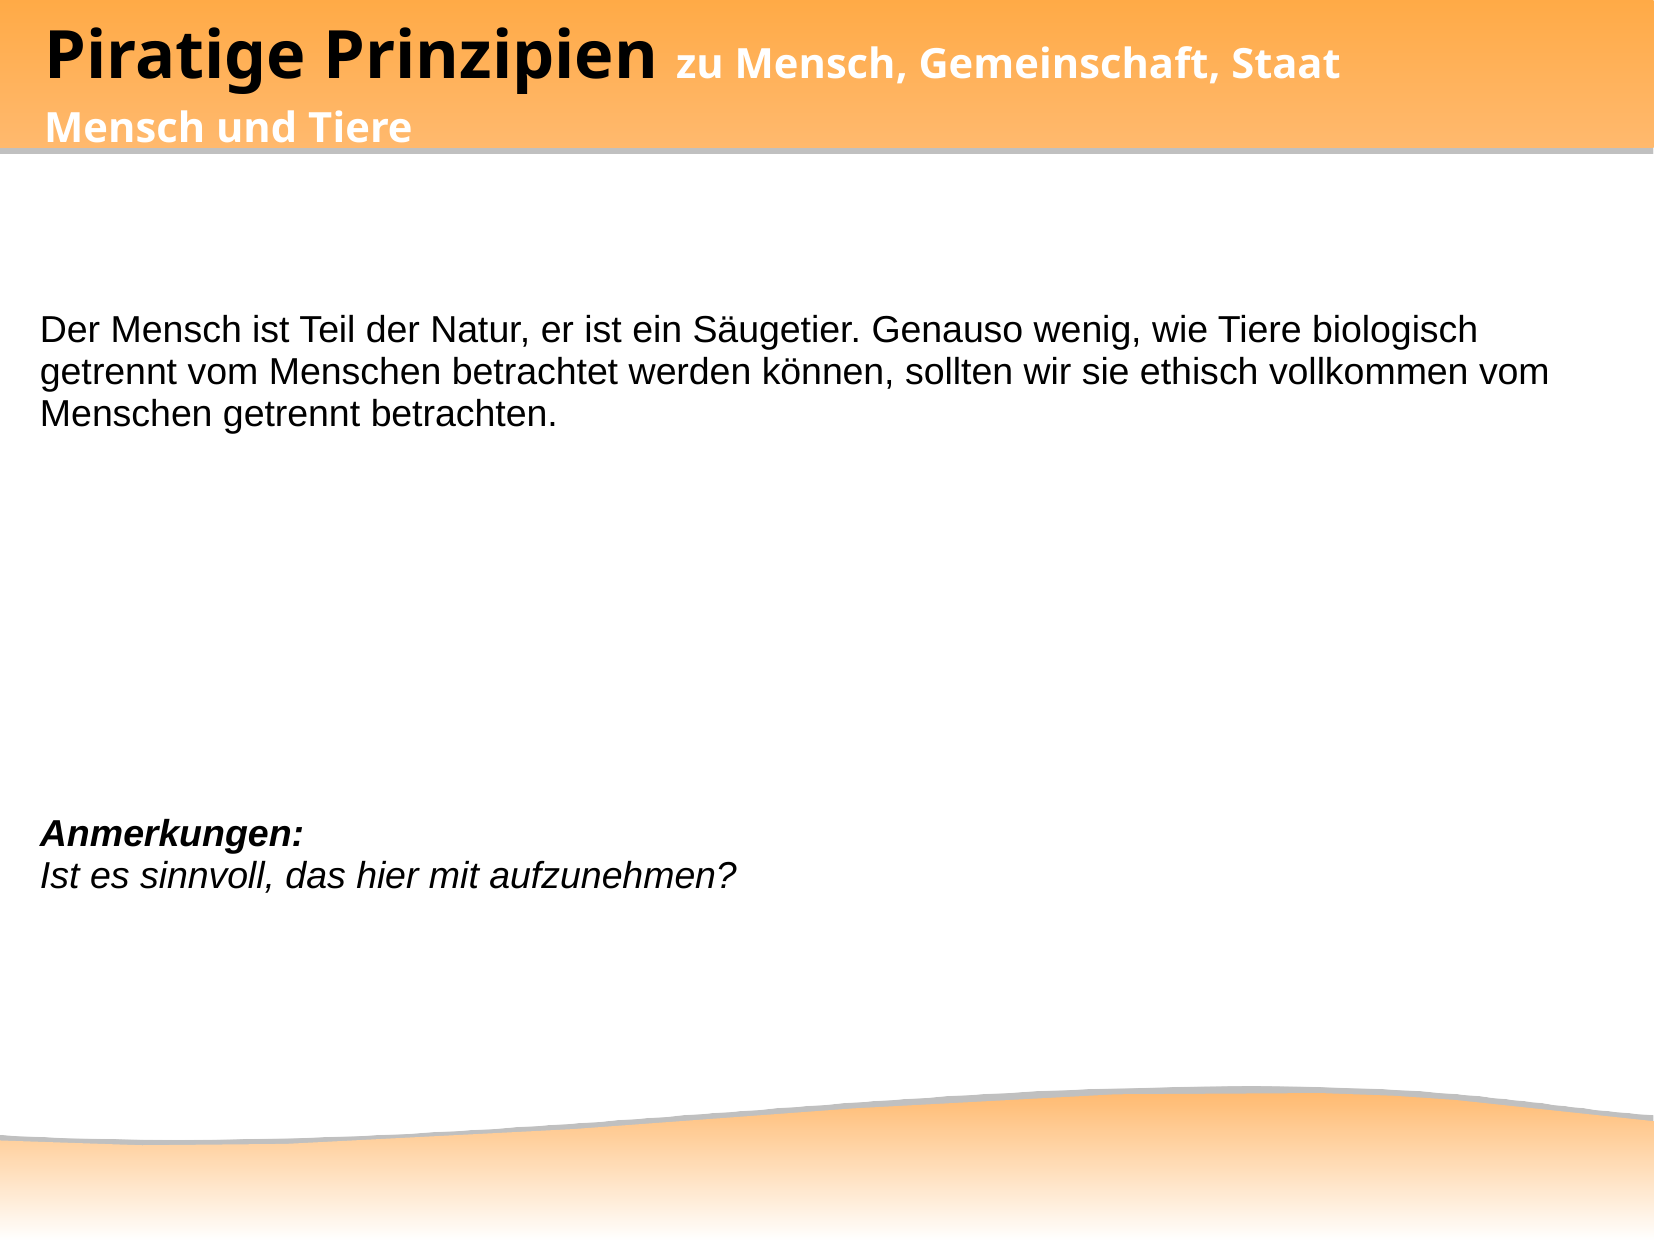

Piratige Prinzipien zu Mensch, Gemeinschaft, Staat
Mensch und Tiere
Der Mensch ist Teil der Natur, er ist ein Säugetier. Genauso wenig, wie Tiere biologisch getrennt vom Menschen betrachtet werden können, sollten wir sie ethisch vollkommen vom Menschen getrennt betrachten.
Anmerkungen:
Ist es sinnvoll, das hier mit aufzunehmen?